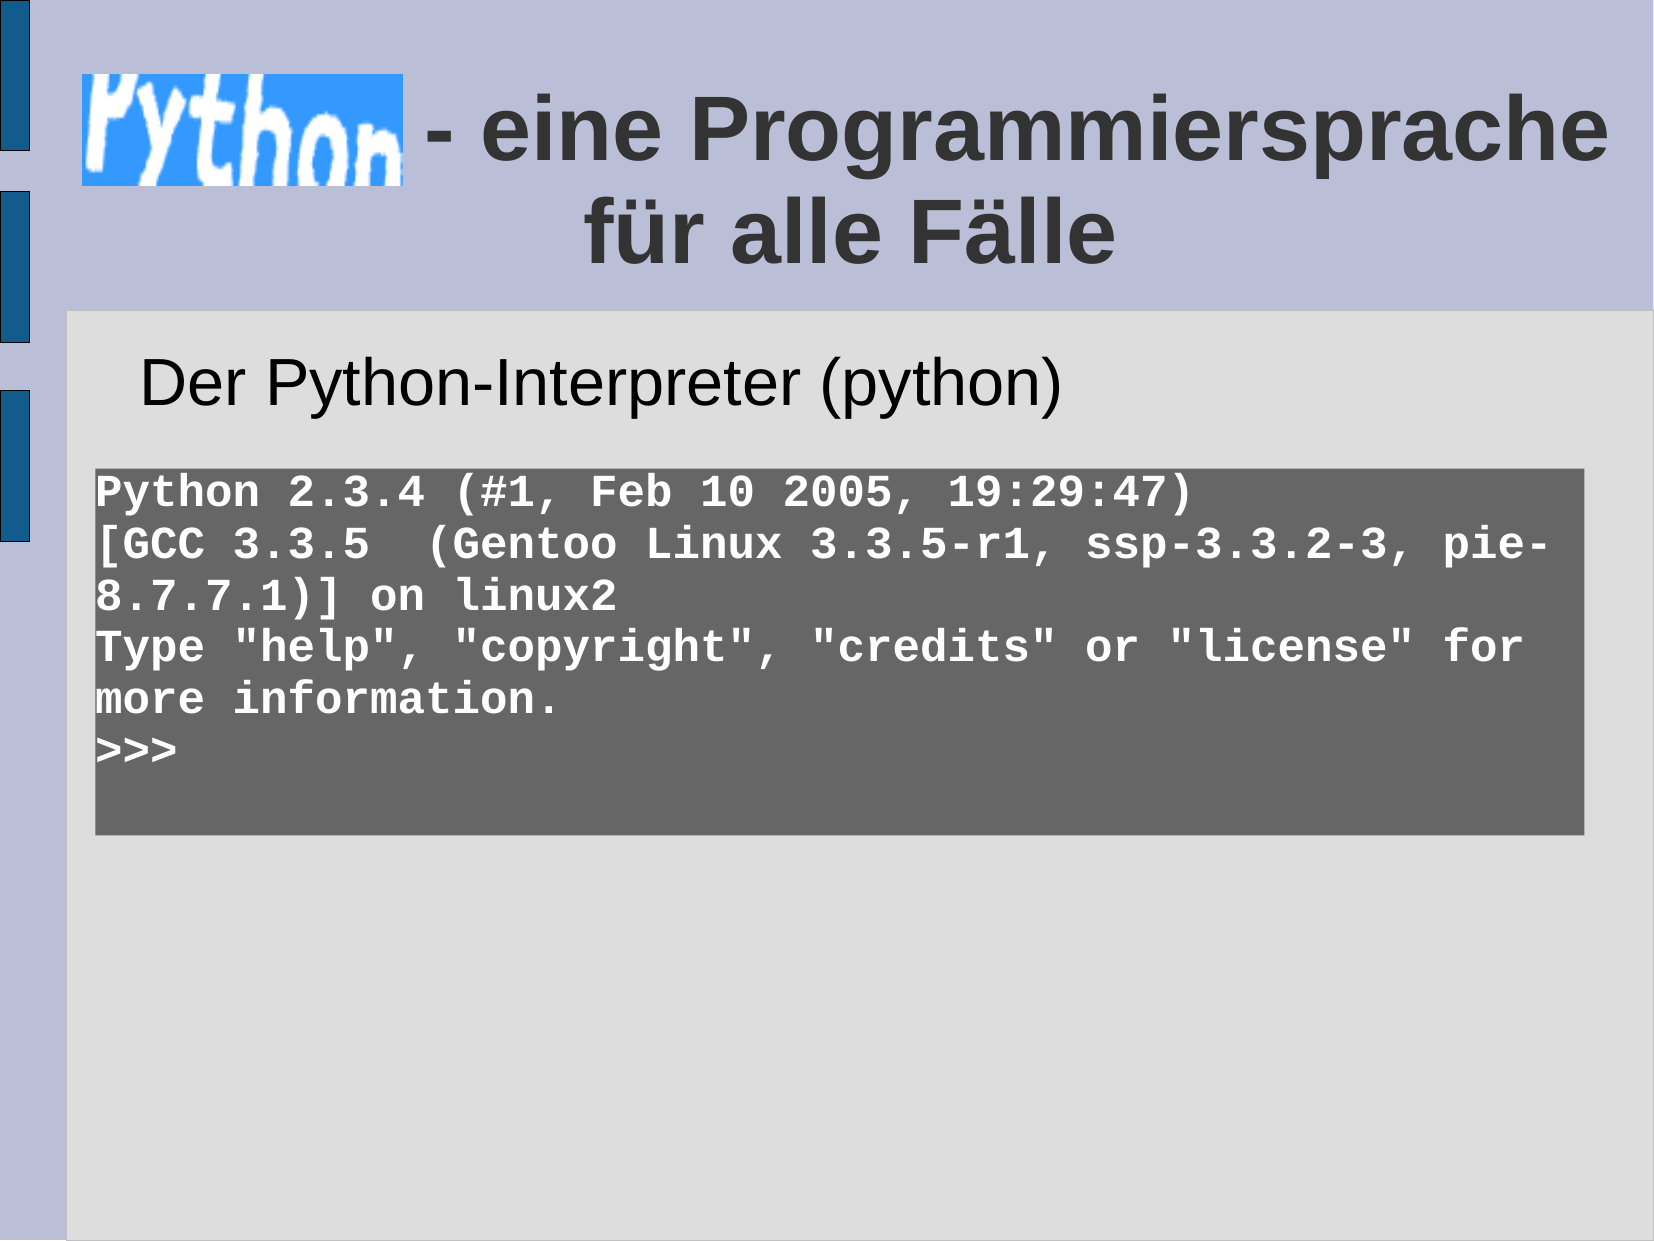

# Python - eine Programmiersprache für alle Fälle
Der Python-Interpreter (python)
Python 2.3.4 (#1, Feb 10 2005, 19:29:47)
[GCC 3.3.5 (Gentoo Linux 3.3.5-r1, ssp-3.3.2-3, pie-8.7.7.1)] on linux2
Type "help", "copyright", "credits" or "license" for more information.
>>>